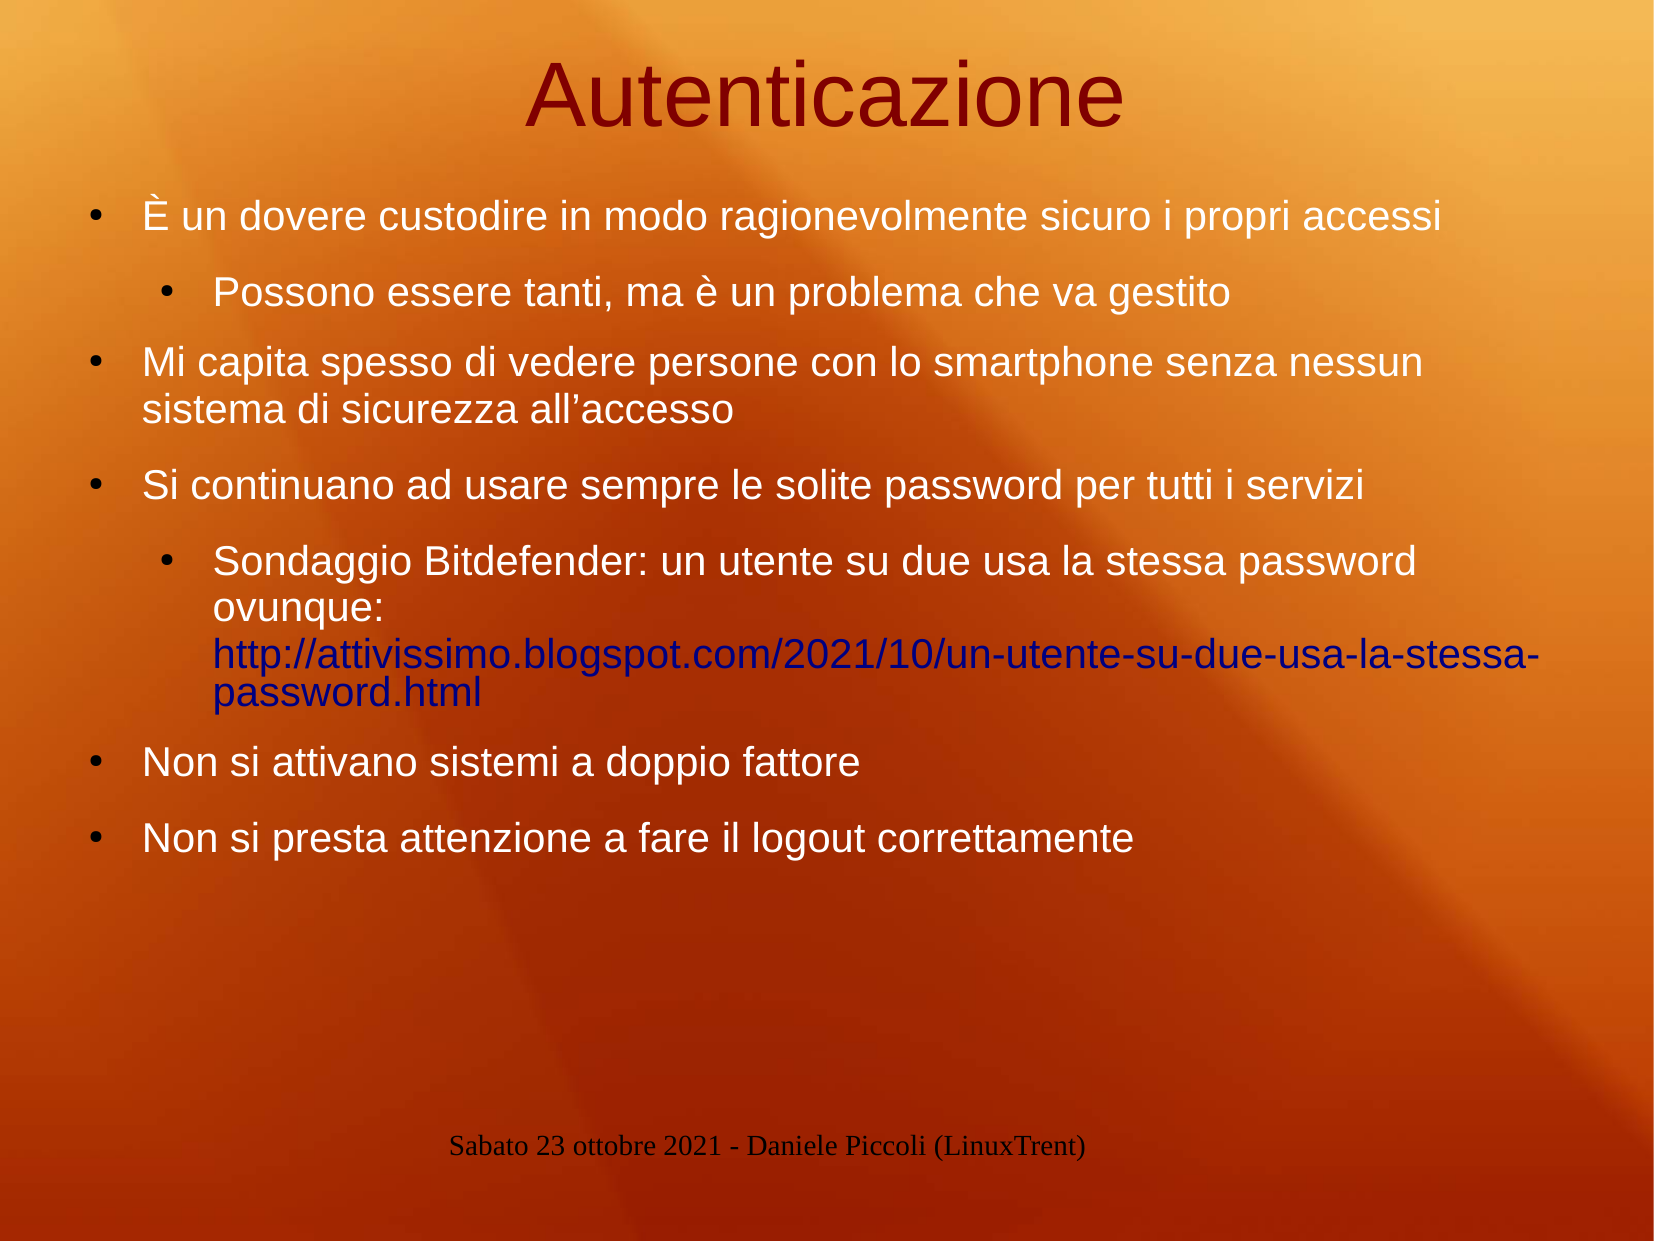

# Autenticazione
È un dovere custodire in modo ragionevolmente sicuro i propri accessi
Possono essere tanti, ma è un problema che va gestito
Mi capita spesso di vedere persone con lo smartphone senza nessun sistema di sicurezza all’accesso
Si continuano ad usare sempre le solite password per tutti i servizi
Sondaggio Bitdefender: un utente su due usa la stessa password ovunque: http://attivissimo.blogspot.com/2021/10/un-utente-su-due-usa-la-stessa-password.html
Non si attivano sistemi a doppio fattore
Non si presta attenzione a fare il logout correttamente
Sabato 23 ottobre 2021 - Daniele Piccoli (LinuxTrent)